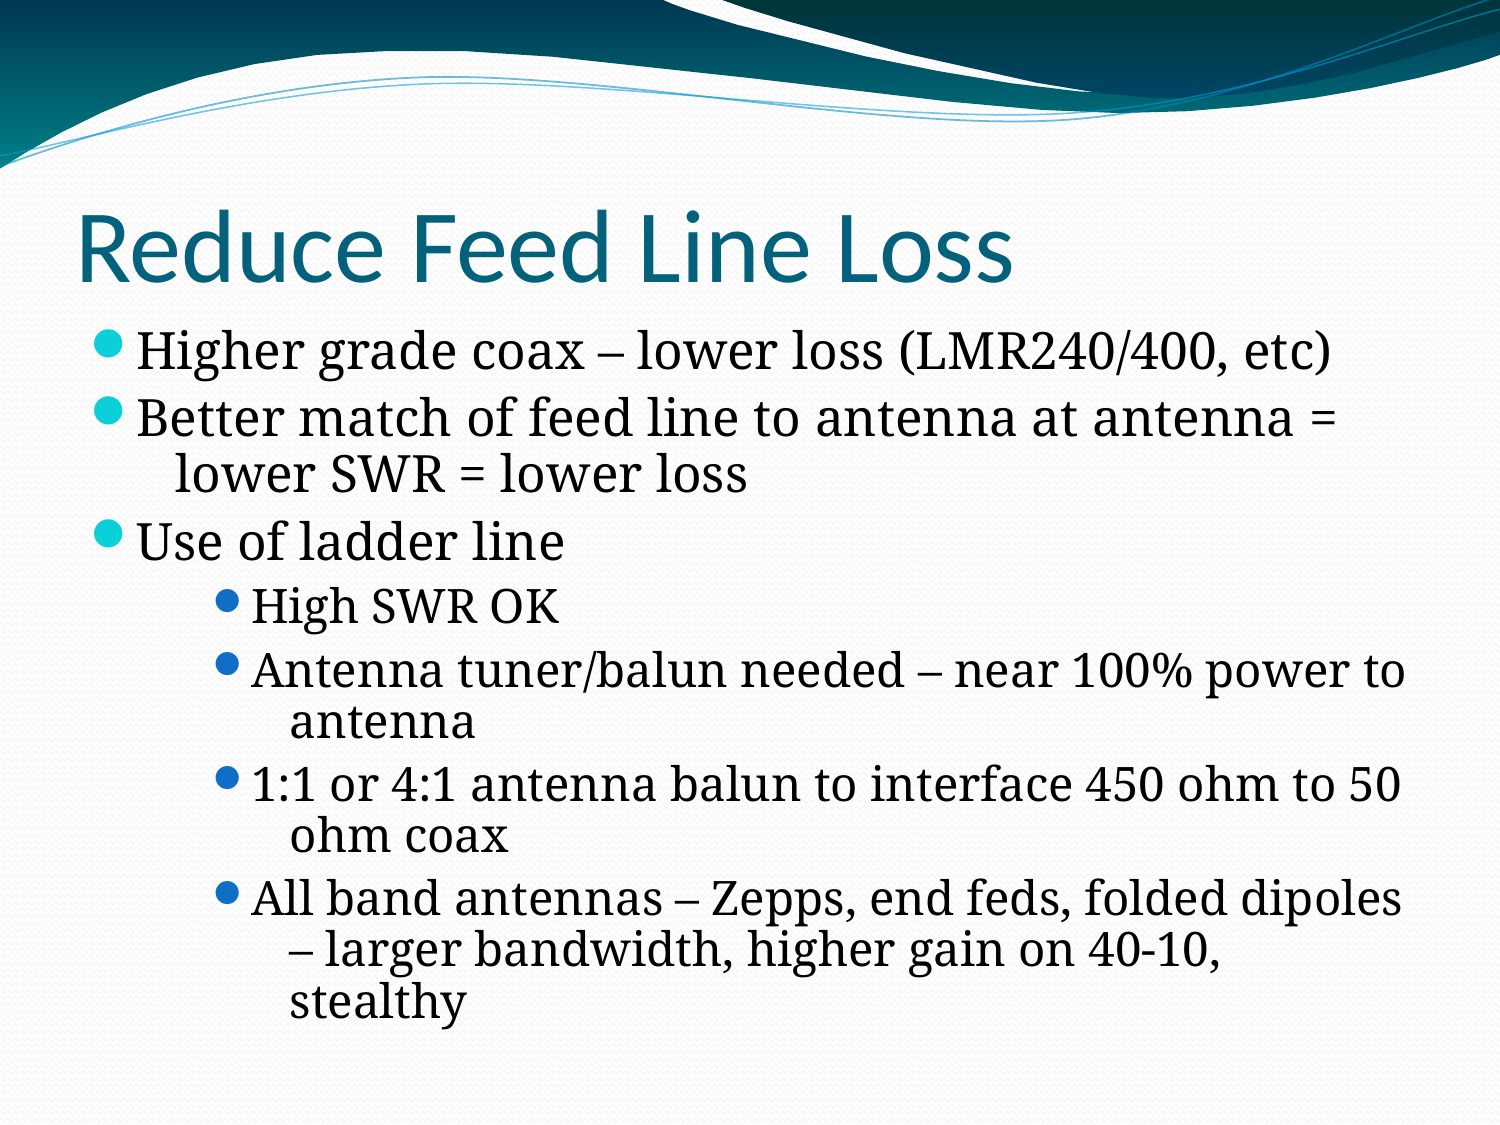

# Reduce Feed Line Loss
Higher grade coax – lower loss (LMR240/400, etc)
Better match of feed line to antenna at antenna = lower SWR = lower loss
Use of ladder line
High SWR OK
Antenna tuner/balun needed – near 100% power to antenna
1:1 or 4:1 antenna balun to interface 450 ohm to 50 ohm coax
All band antennas – Zepps, end feds, folded dipoles – larger bandwidth, higher gain on 40-10, stealthy